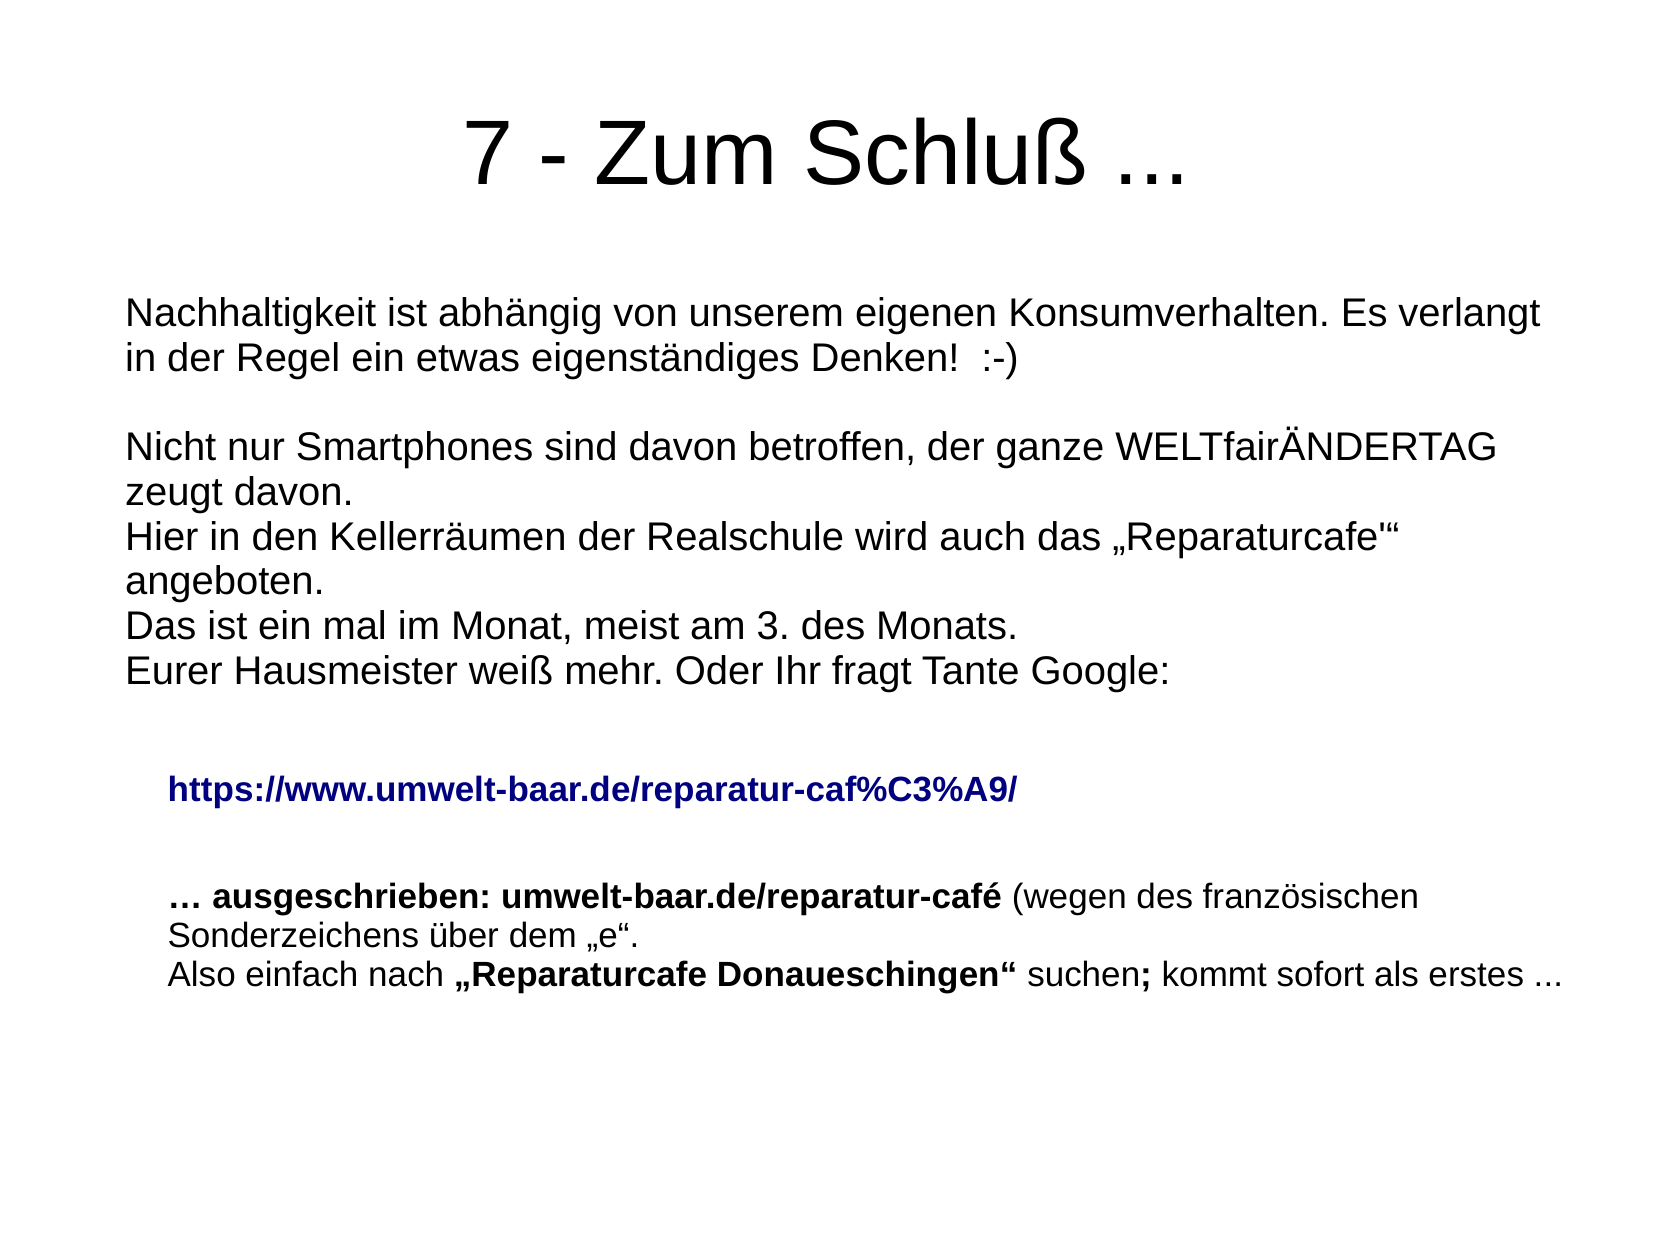

# 7 - Zum Schluß ...
Nachhaltigkeit ist abhängig von unserem eigenen Konsumverhalten. Es verlangt in der Regel ein etwas eigenständiges Denken! :-)
Nicht nur Smartphones sind davon betroffen, der ganze WELTfairÄNDERTAG zeugt davon.
Hier in den Kellerräumen der Realschule wird auch das „Reparaturcafe'“ angeboten.
Das ist ein mal im Monat, meist am 3. des Monats.
Eurer Hausmeister weiß mehr. Oder Ihr fragt Tante Google:
https://www.umwelt-baar.de/reparatur-caf%C3%A9/
… ausgeschrieben: umwelt-baar.de/reparatur-café (wegen des französischen Sonderzeichens über dem „e“.
Also einfach nach „Reparaturcafe Donaueschingen“ suchen; kommt sofort als erstes ...